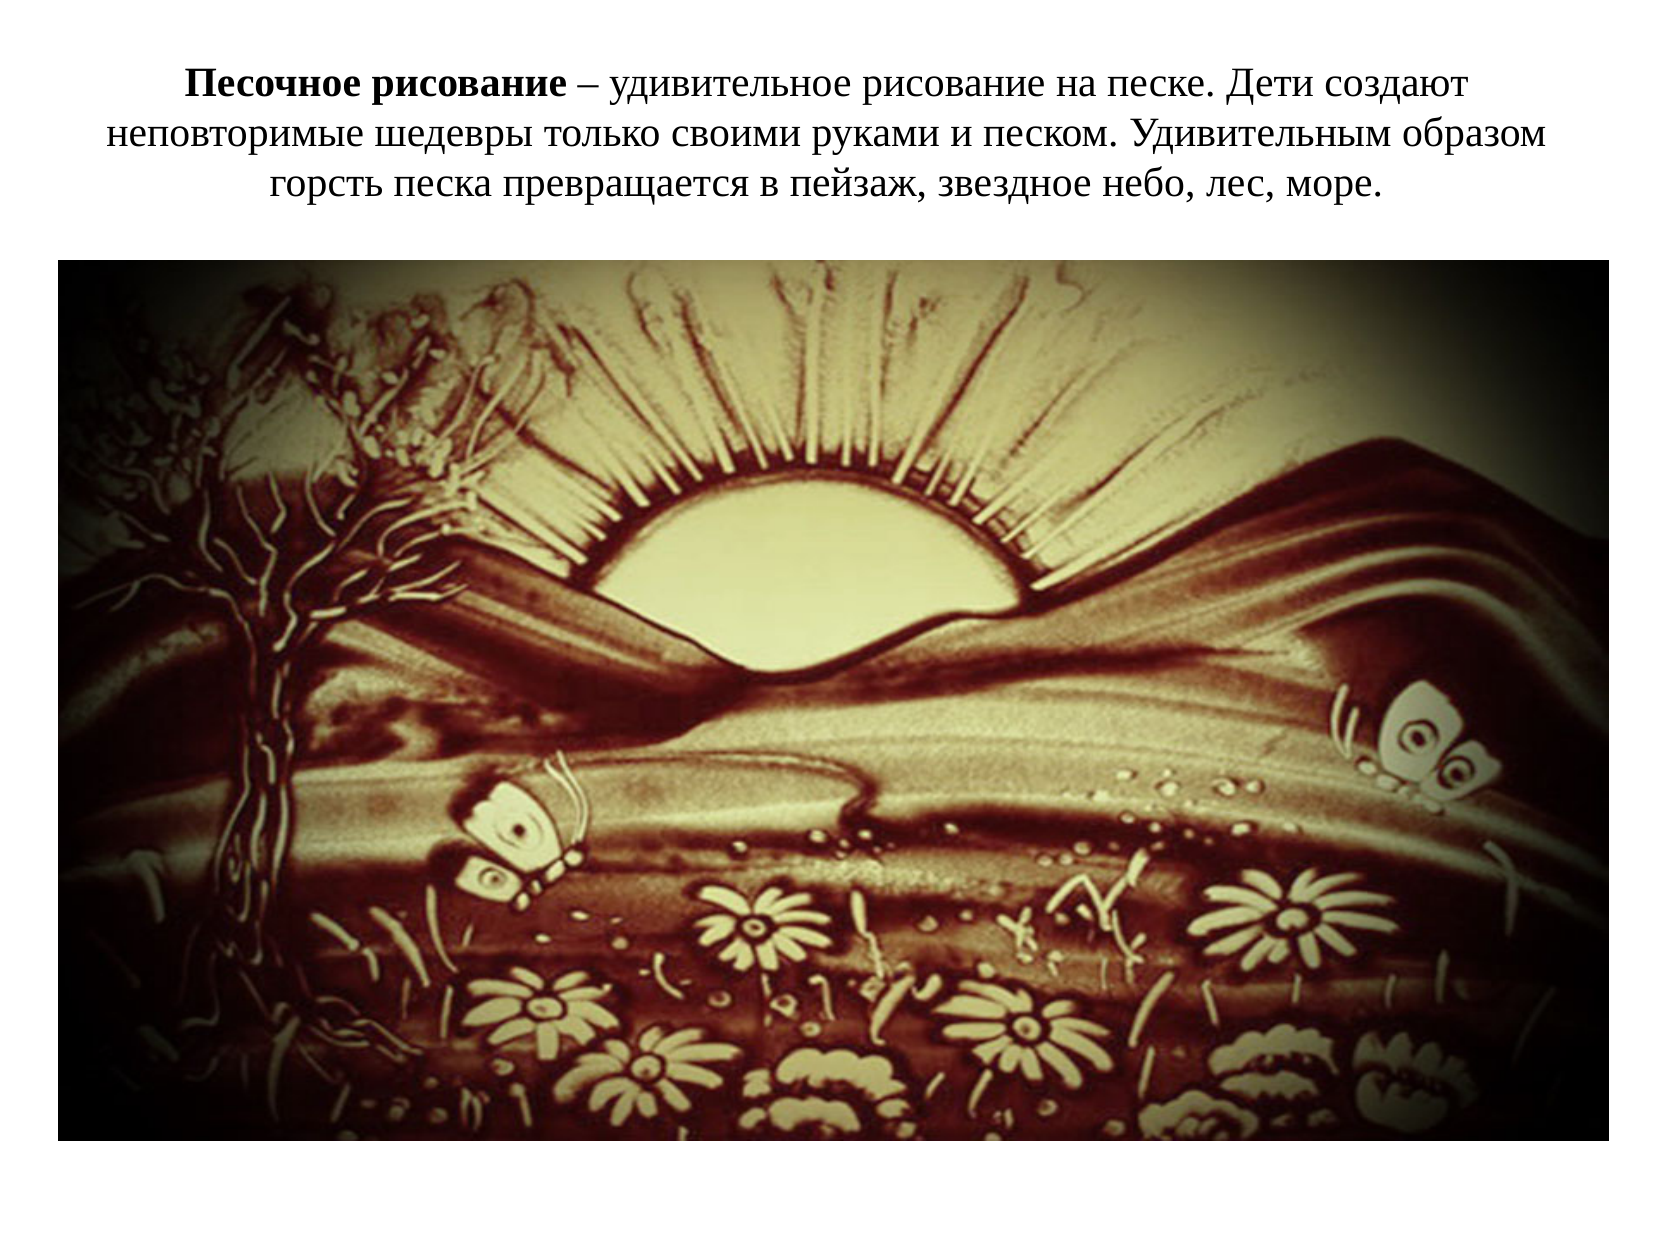

# Песочное рисование – удивительное рисование на песке. Дети создают неповторимые шедевры только своими руками и песком. Удивительным образом горсть песка превращается в пейзаж, звездное небо, лес, море.